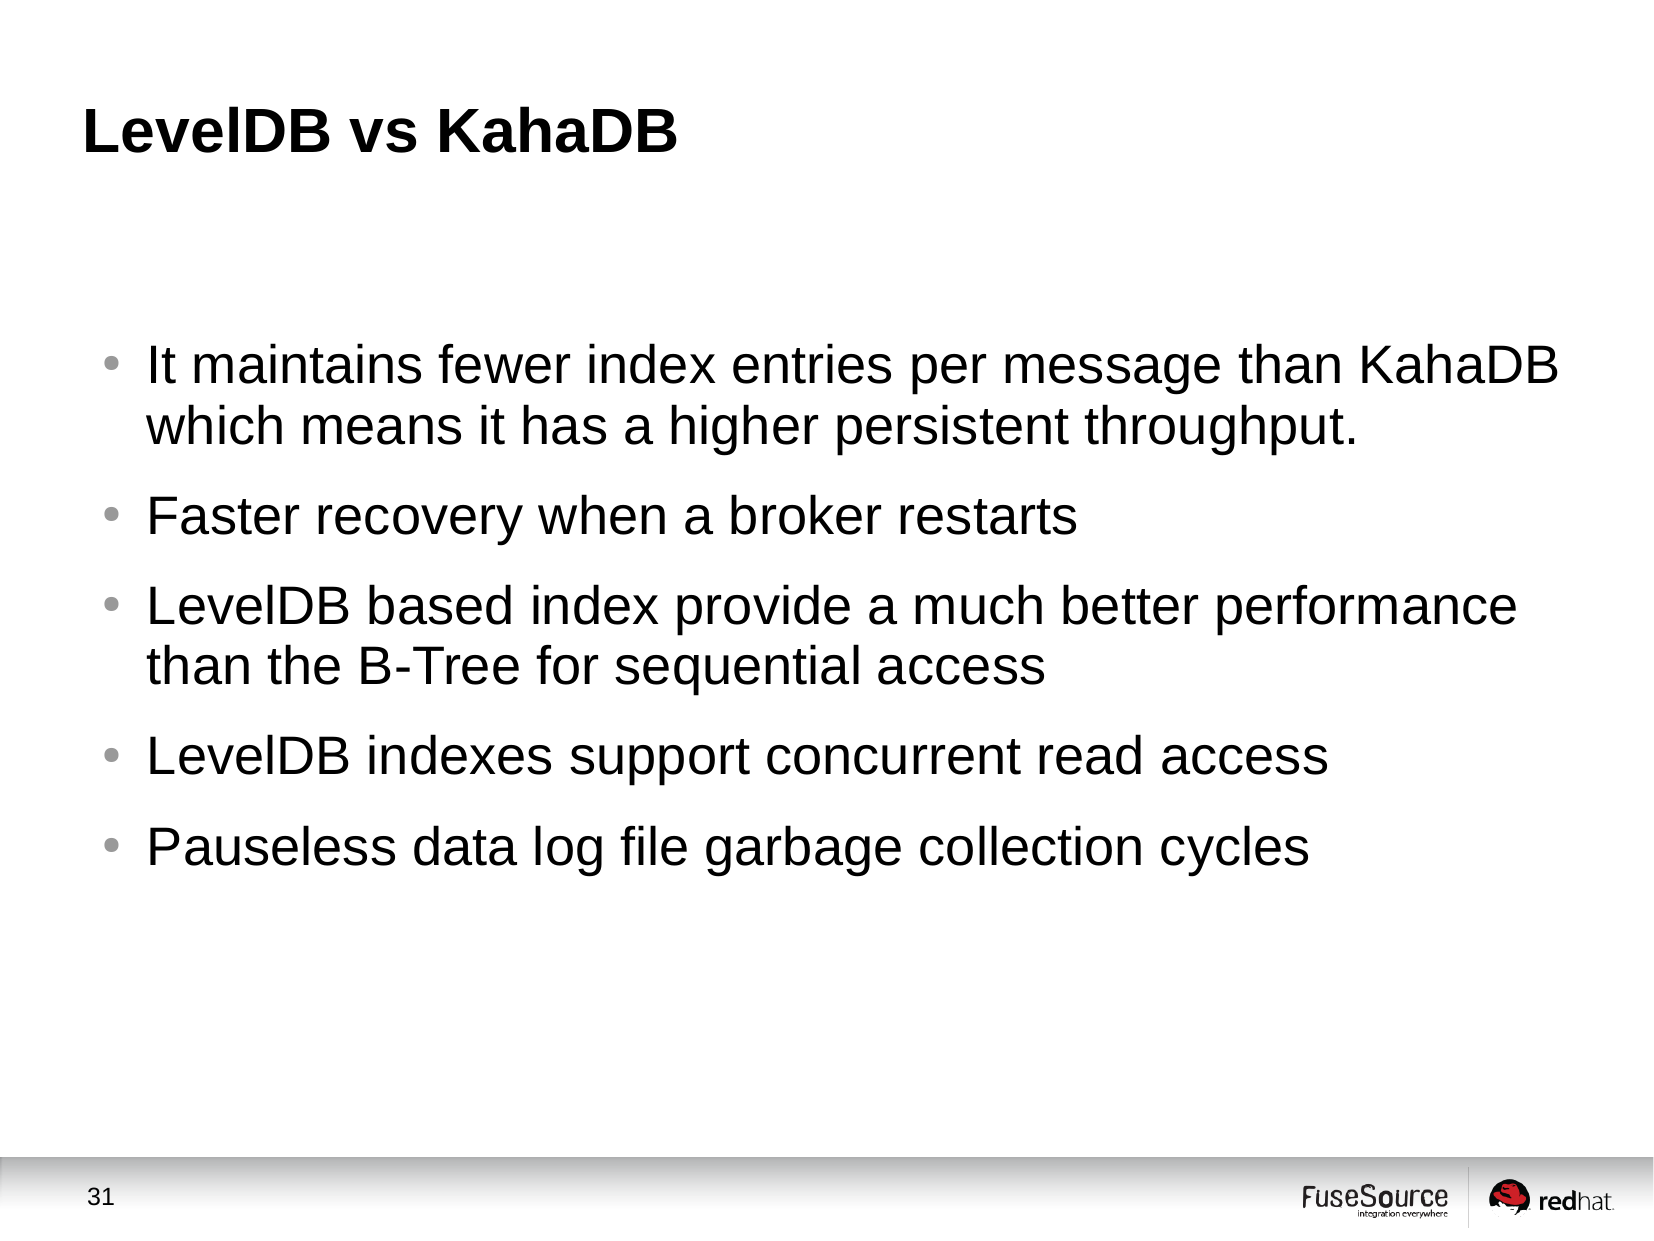

# LevelDB vs KahaDB
It maintains fewer index entries per message than KahaDB which means it has a higher persistent throughput.
Faster recovery when a broker restarts
LevelDB based index provide a much better performance than the B-Tree for sequential access
LevelDB indexes support concurrent read access
Pauseless data log file garbage collection cycles